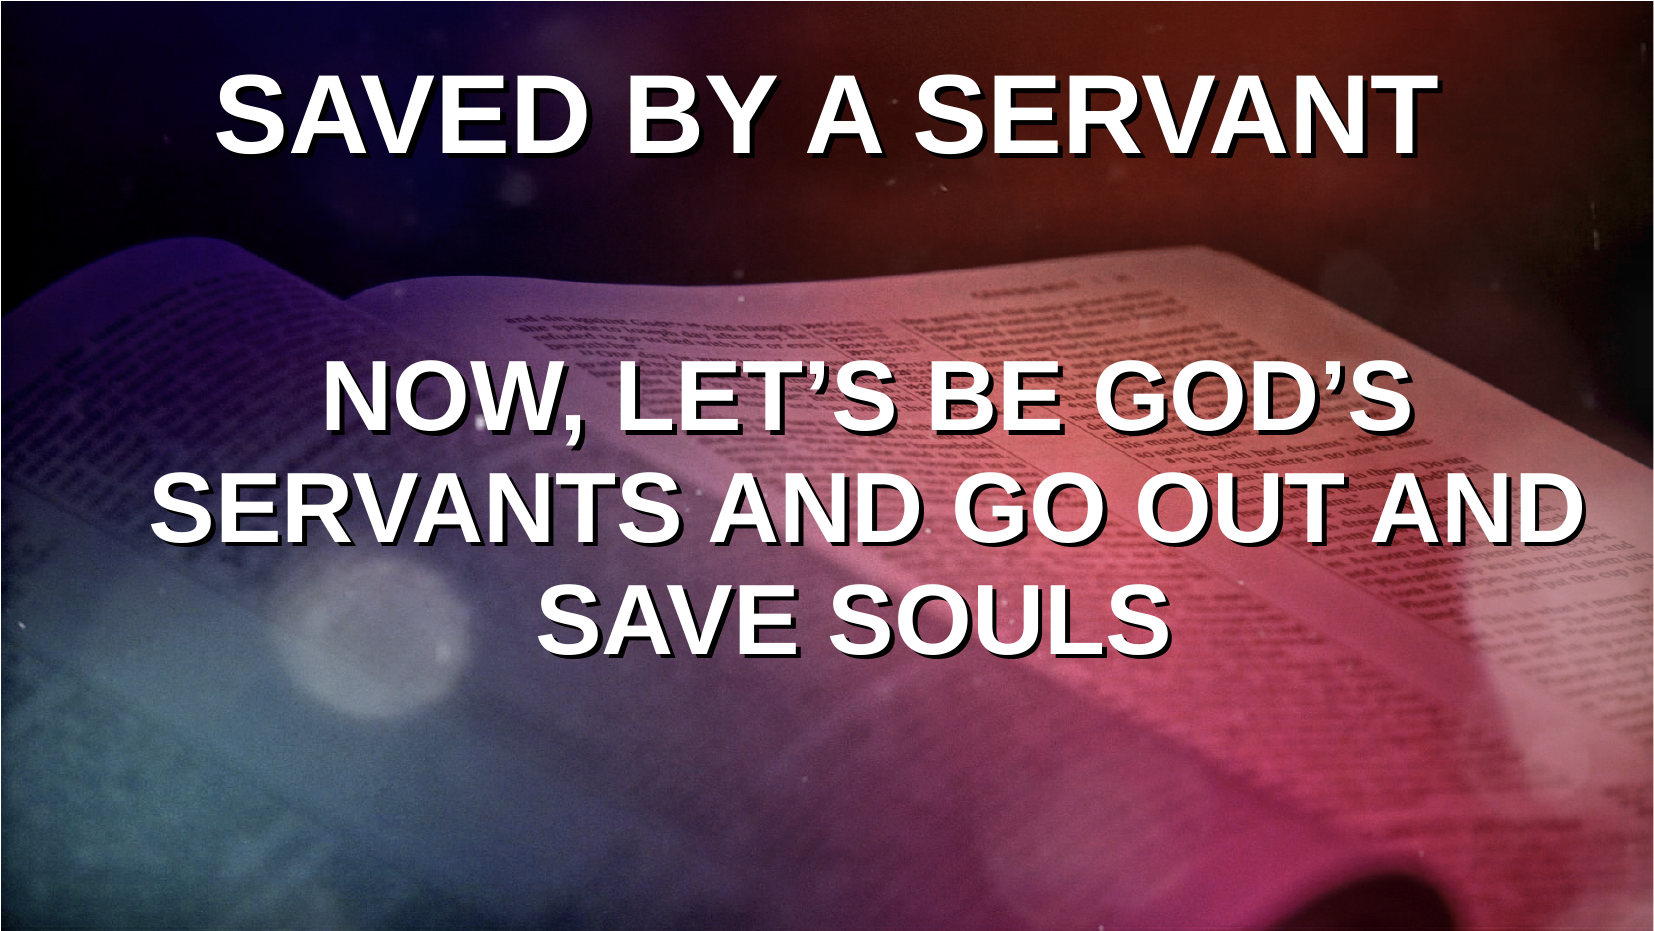

# SAVED BY A SERVANT
NOW, LET’S BE GOD’S SERVANTS AND GO OUT AND SAVE SOULS